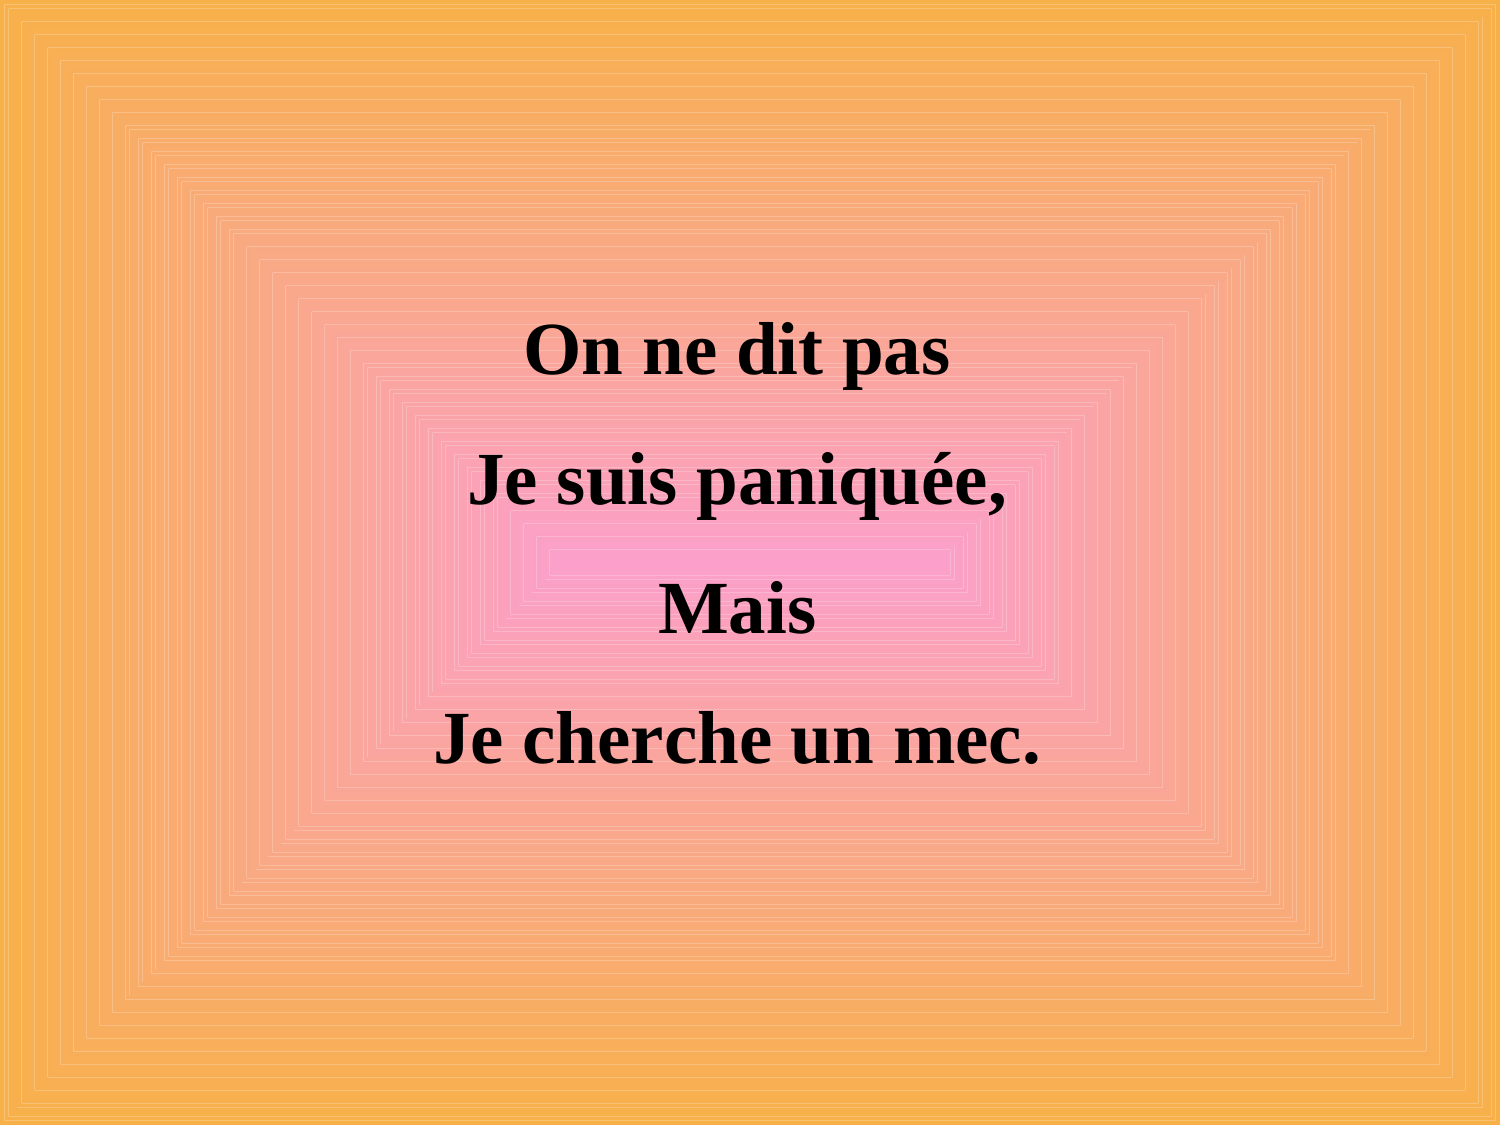

On ne dit pas
Je suis paniquée,
Mais
Je cherche un mec.